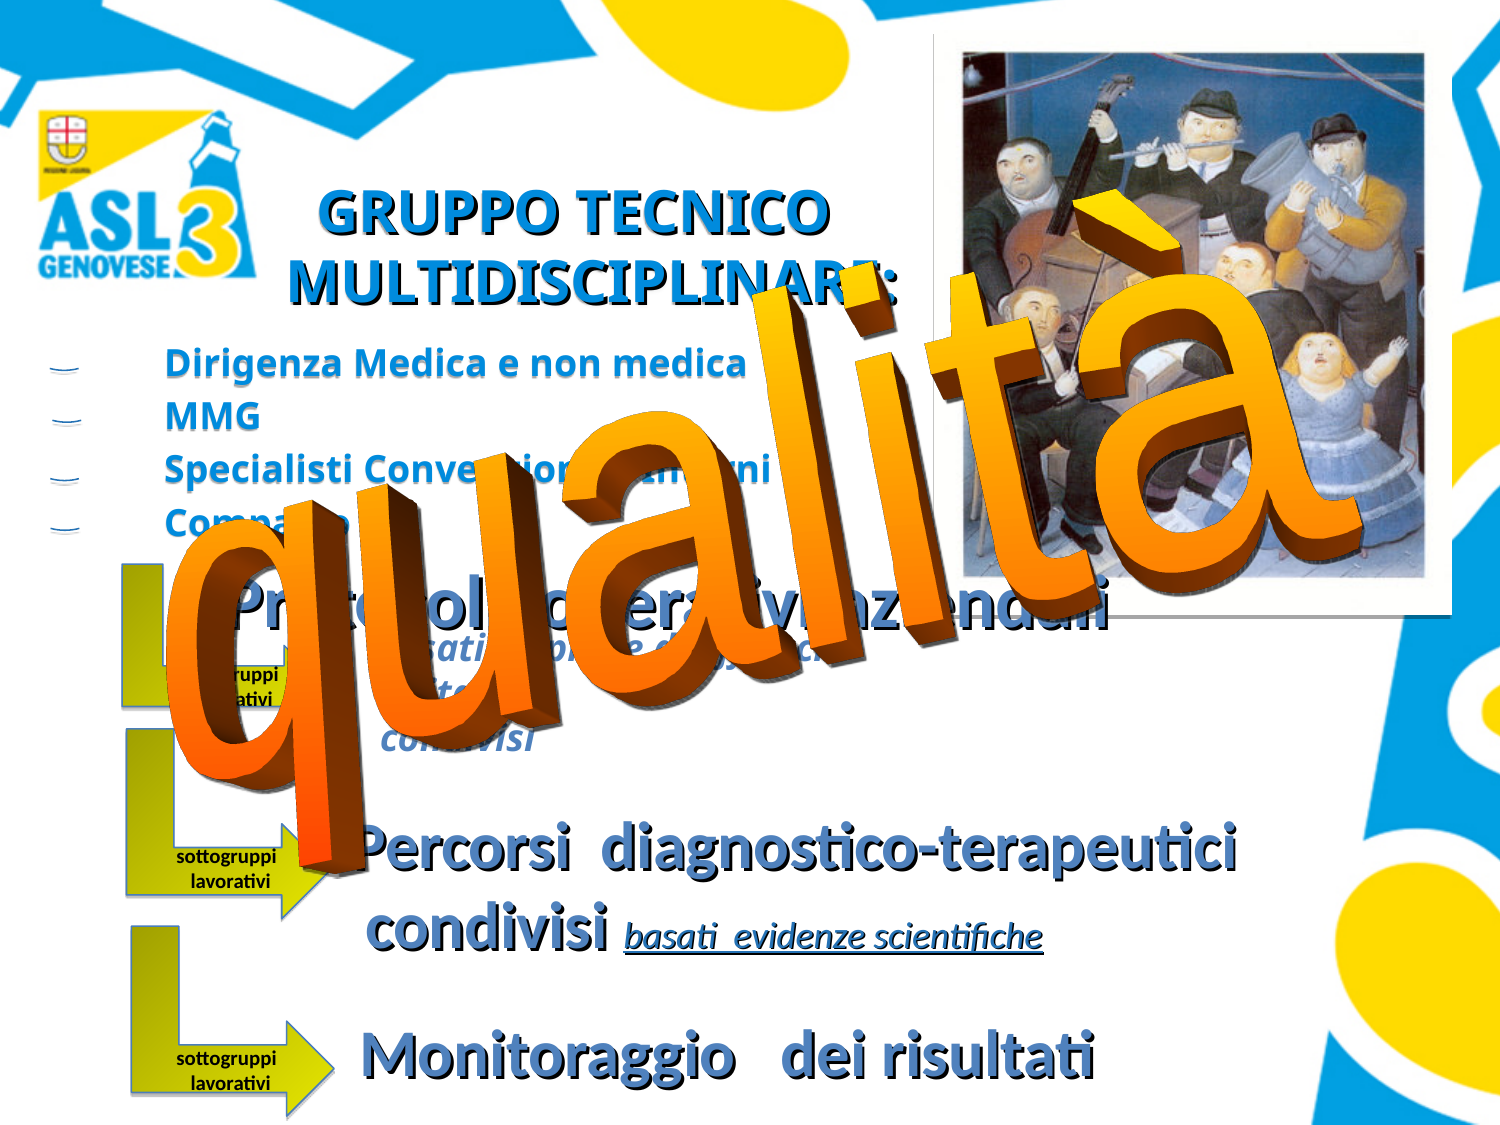

# GRUPPO TECNICO MULTIDISCIPLINARE:
qualità
Dirigenza Medica e non medica
MMG
Specialisti Convenzionati Interni
Comparto
Protocolli operativi aziendali
- basati su prove di efficacia
unitari
condivisi
sottogruppi
 lavorativi
 Percorsi diagnostico-terapeutici
 condivisi basati evidenze scientifiche
sottogruppi
 lavorativi
 Monitoraggio dei risultati
sottogruppi
 lavorativi